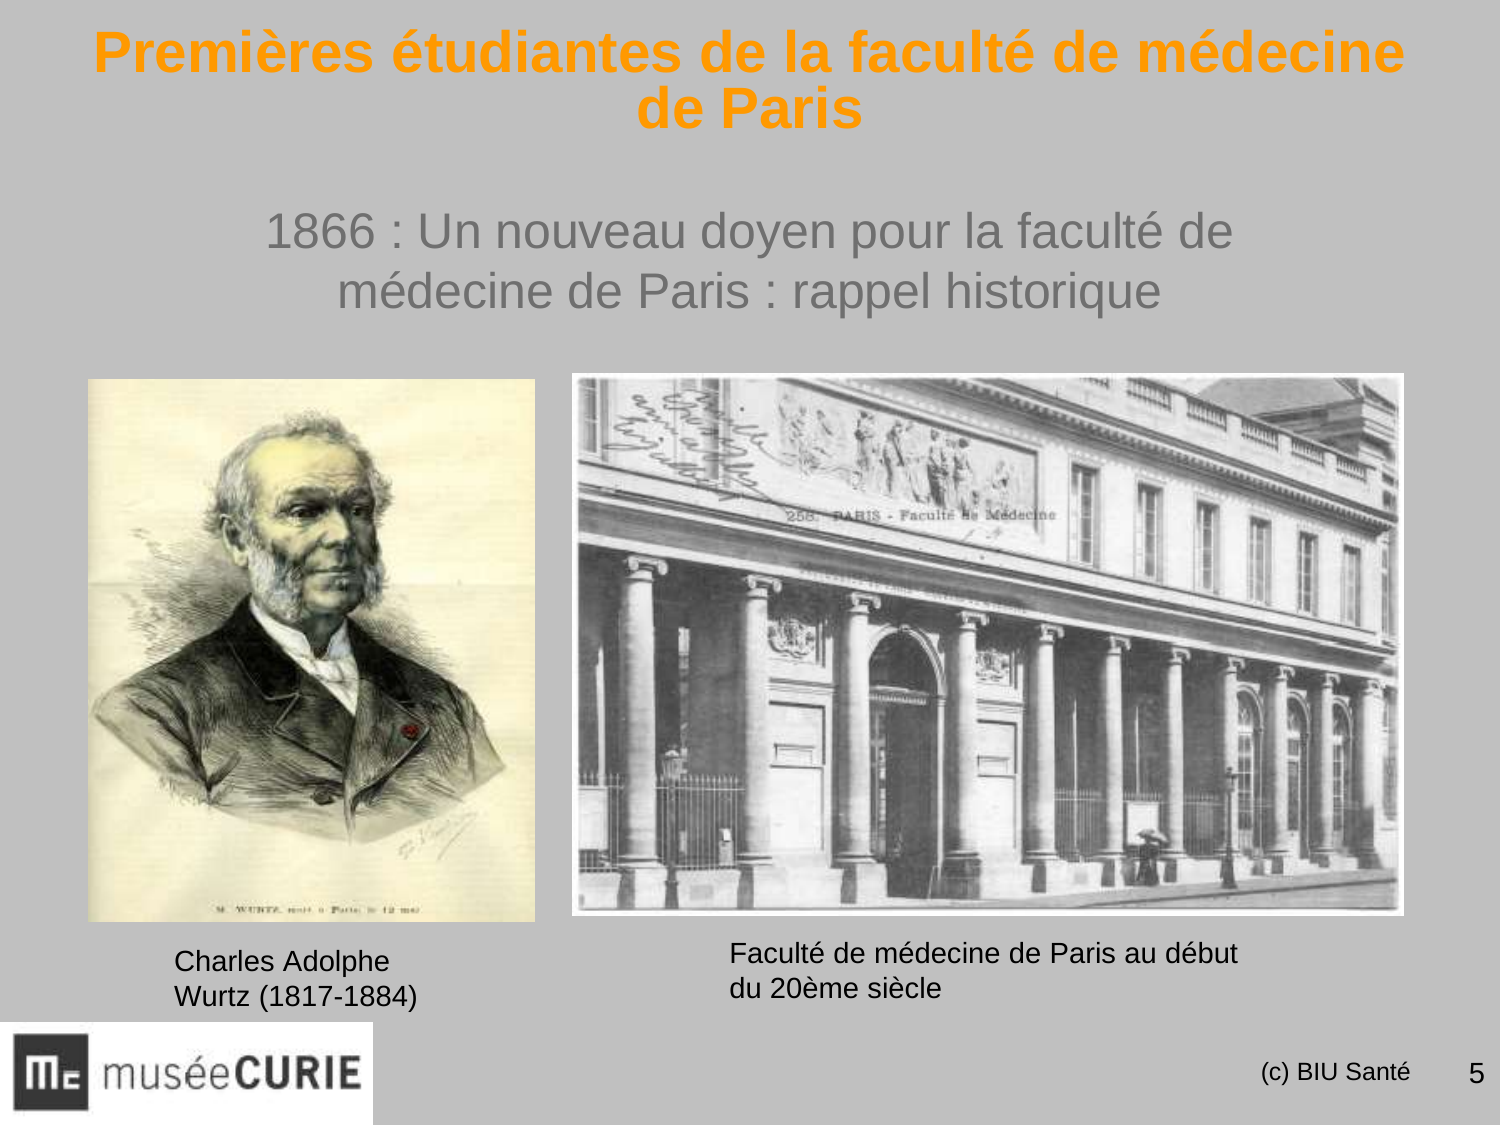

Premières étudiantes de la faculté de médecine de Paris
1866 : Un nouveau doyen pour la faculté de médecine de Paris : rappel historique
Faculté de médecine de Paris au début du 20ème siècle
Charles Adolphe Wurtz (1817-1884)
(c) BIU Santé